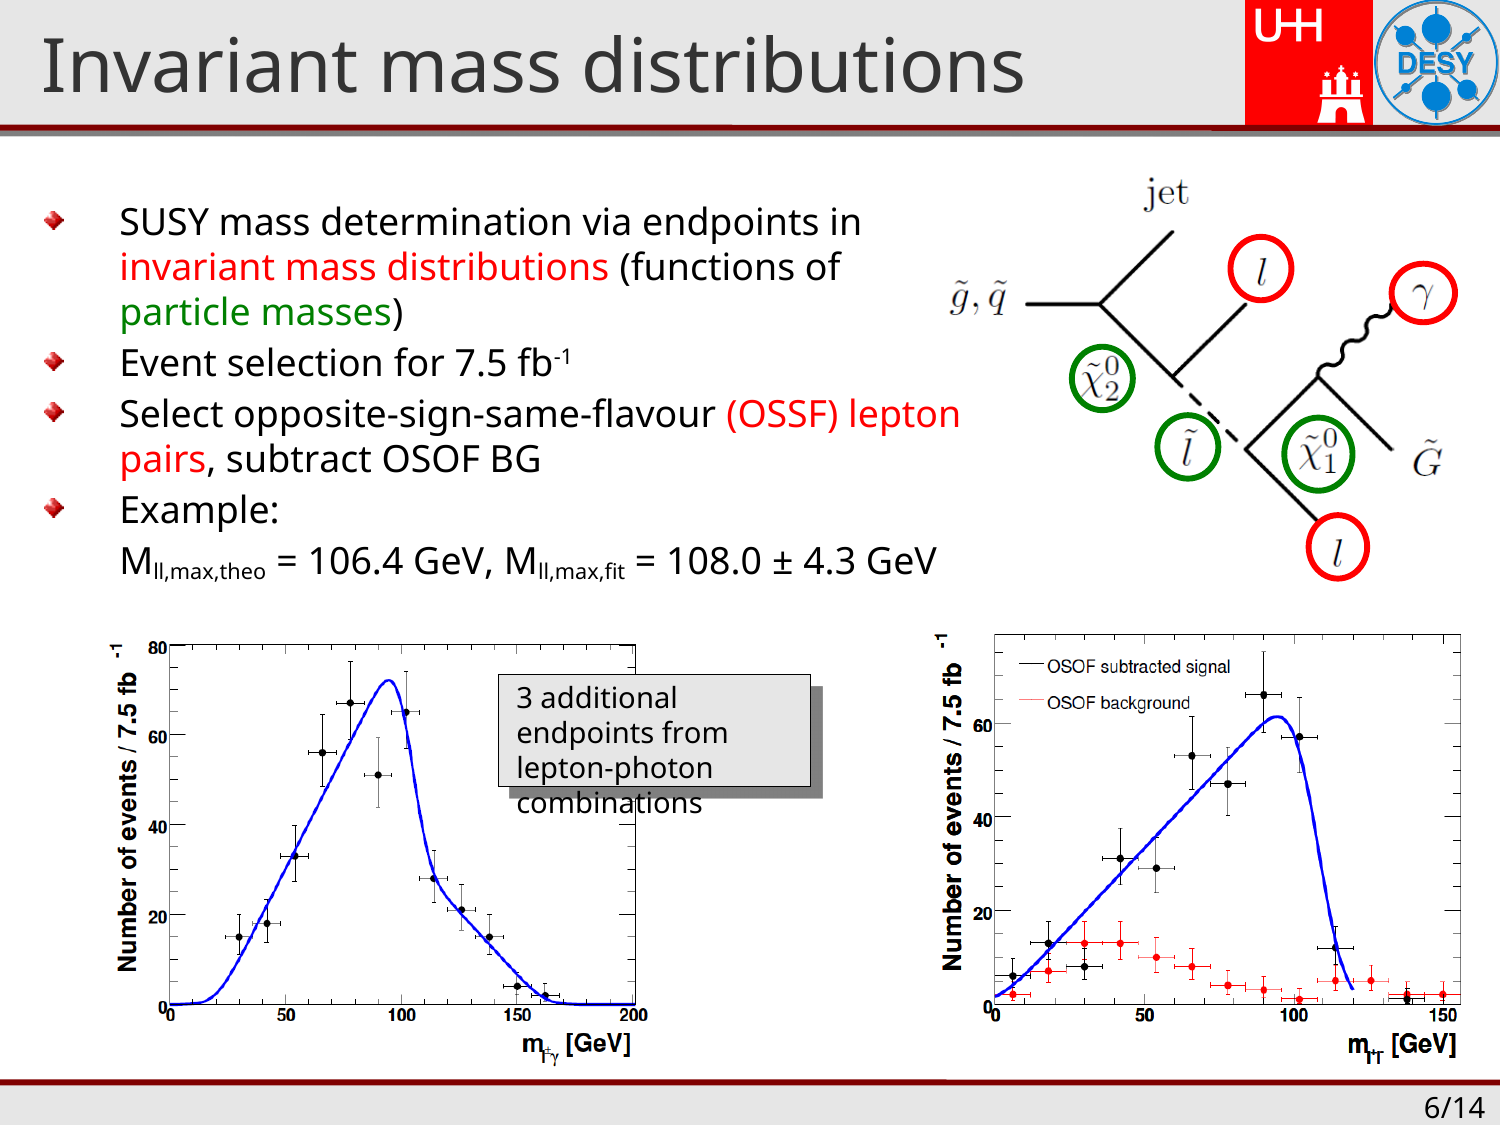

# Invariant mass distributions
SUSY mass determination via endpoints in invariant mass distributions (functions of particle masses)
Event selection for 7.5 fb-1
Select opposite-sign-same-flavour (OSSF) lepton pairs, subtract OSOF BG
Example:
Mll,max,theo = 106.4 GeV, Mll,max,fit = 108.0 ± 4.3 GeV
3 additional endpoints from lepton-photon combinations
6